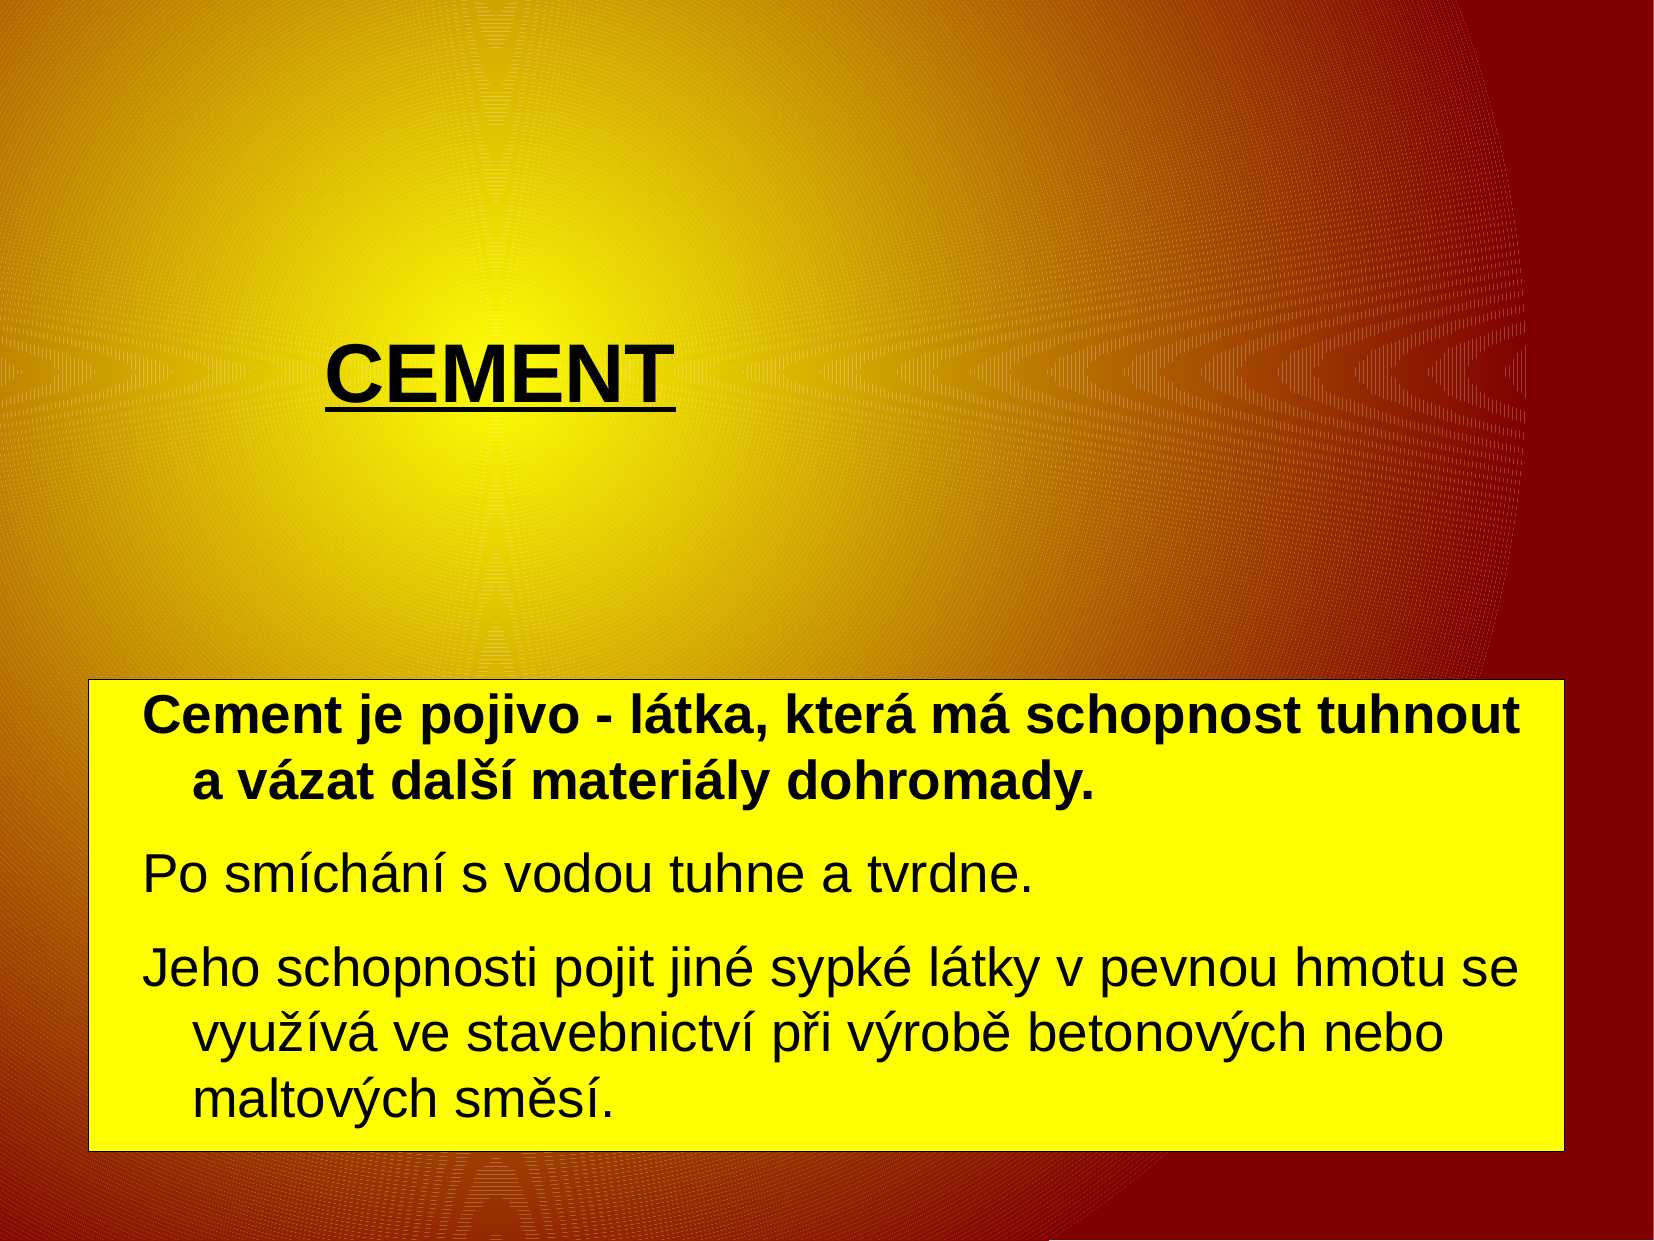

# CEMENT
Cement je pojivo - látka, která má schopnost tuhnout a vázat další materiály dohromady.
Po smíchání s vodou tuhne a tvrdne.
Jeho schopnosti pojit jiné sypké látky v pevnou hmotu se využívá ve stavebnictví při výrobě betonových nebo maltových směsí.